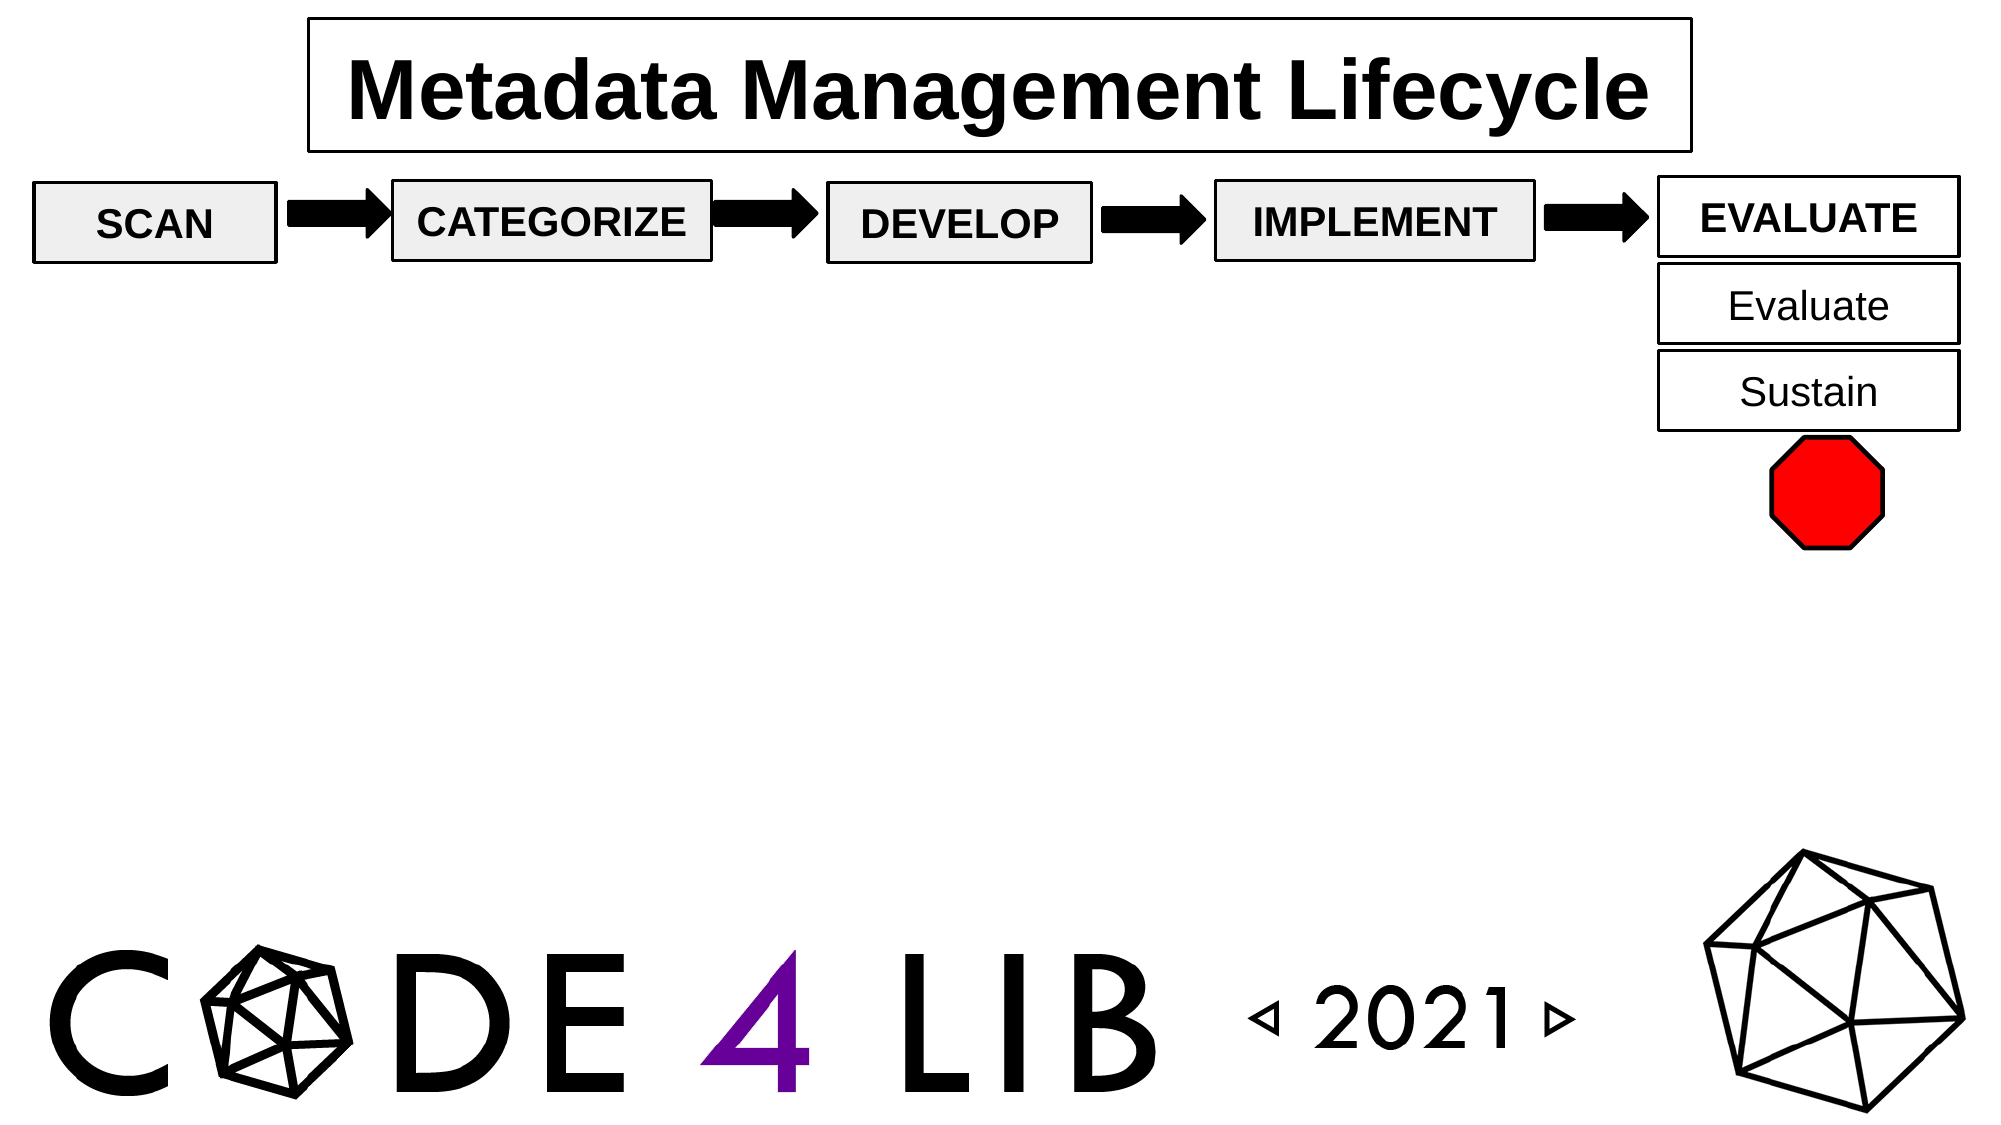

Metadata Management Lifecycle
EVALUATE
CATEGORIZE
IMPLEMENT
SCAN
DEVELOP
Evaluate
Sustain